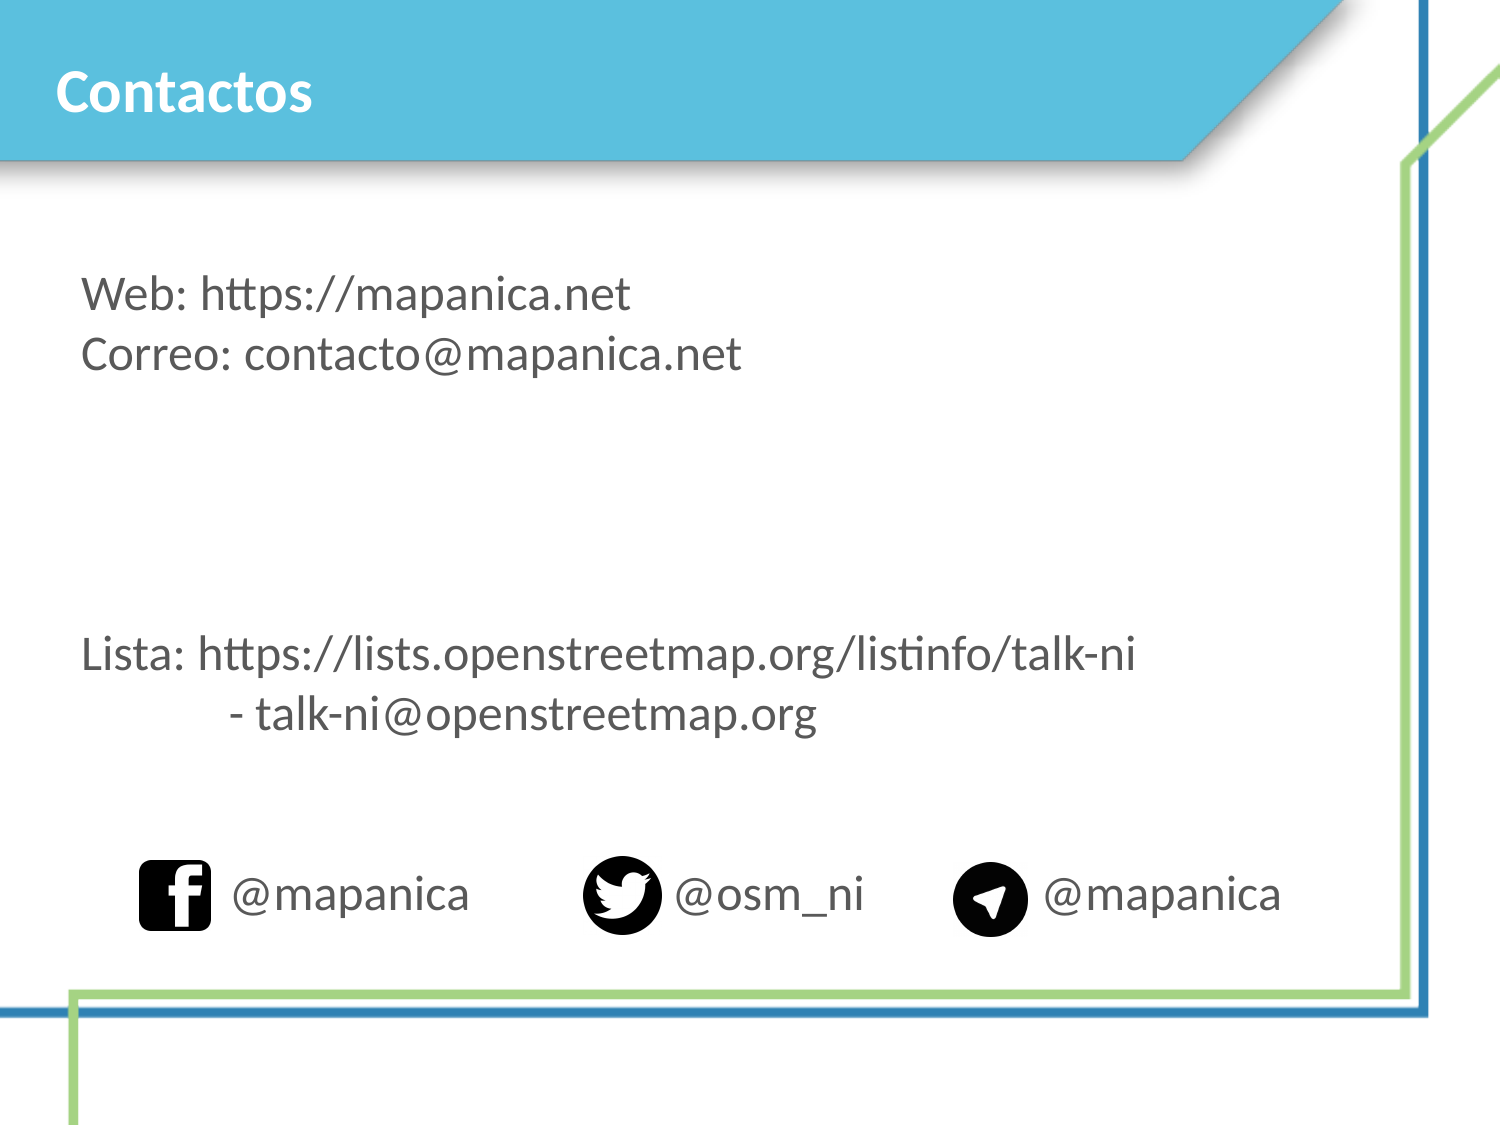

Contactos
Web: https://mapanica.net
Correo: contacto@mapanica.net
Lista: https://lists.openstreetmap.org/listinfo/talk-ni
		- talk-ni@openstreetmap.org
		@mapanica			@osm_ni			@mapanica